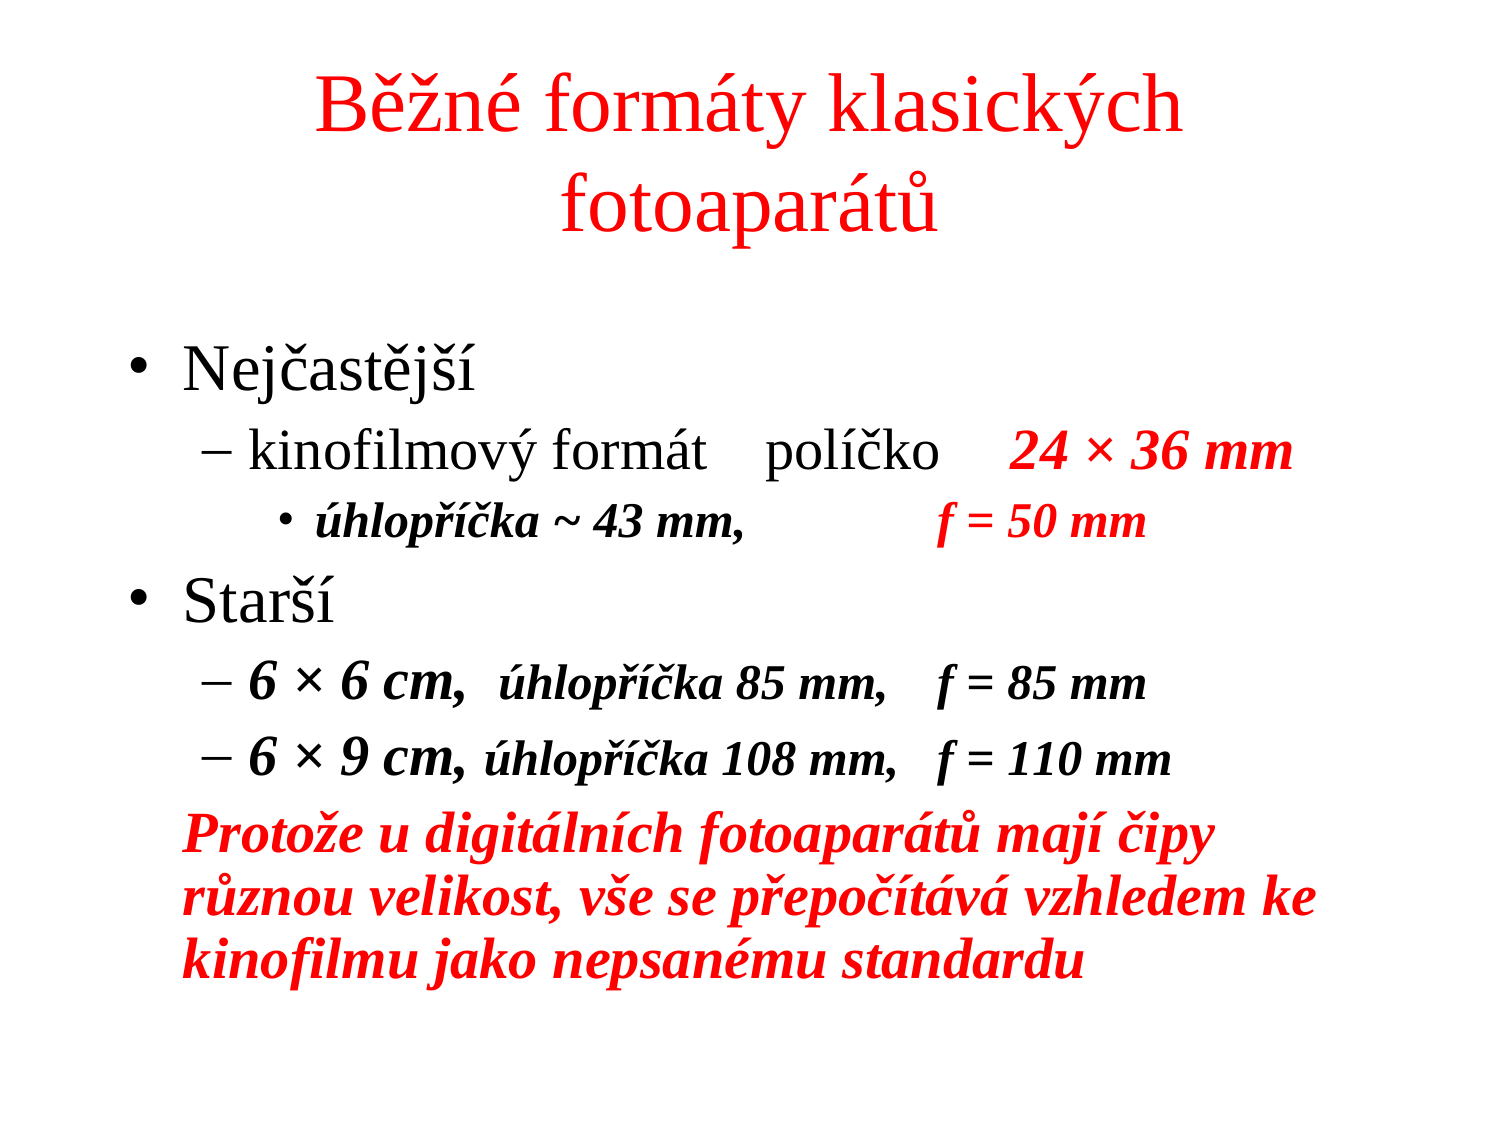

# Běžné formáty klasických fotoaparátů
Nejčastější
kinofilmový formát políčko 	24 × 36 mm
úhlopříčka ~ 43 mm, 	f = 50 mm
Starší
6 × 6 cm, úhlopříčka 85 mm, 	f = 85 mm
6 × 9 cm, úhlopříčka 108 mm, 	f = 110 mm
 	Protože u digitálních fotoaparátů mají čipy různou velikost, vše se přepočítává vzhledem ke kinofilmu jako nepsanému standardu